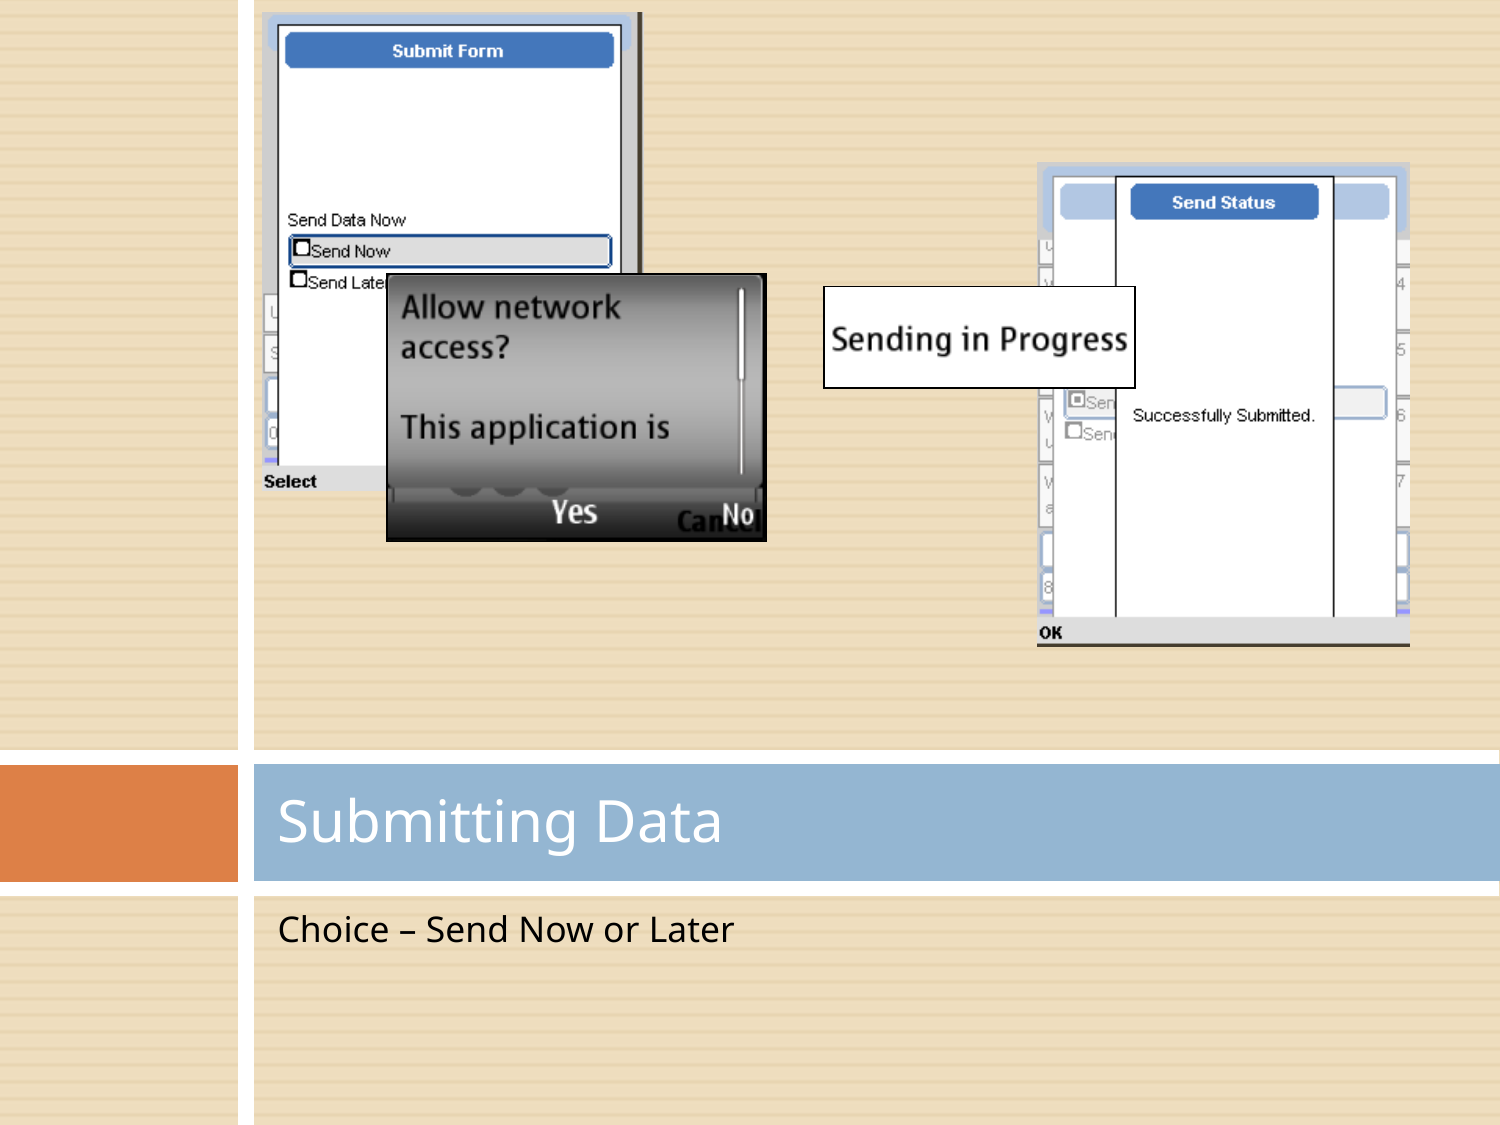

Submitting Data
# Choice – Send Now or Later